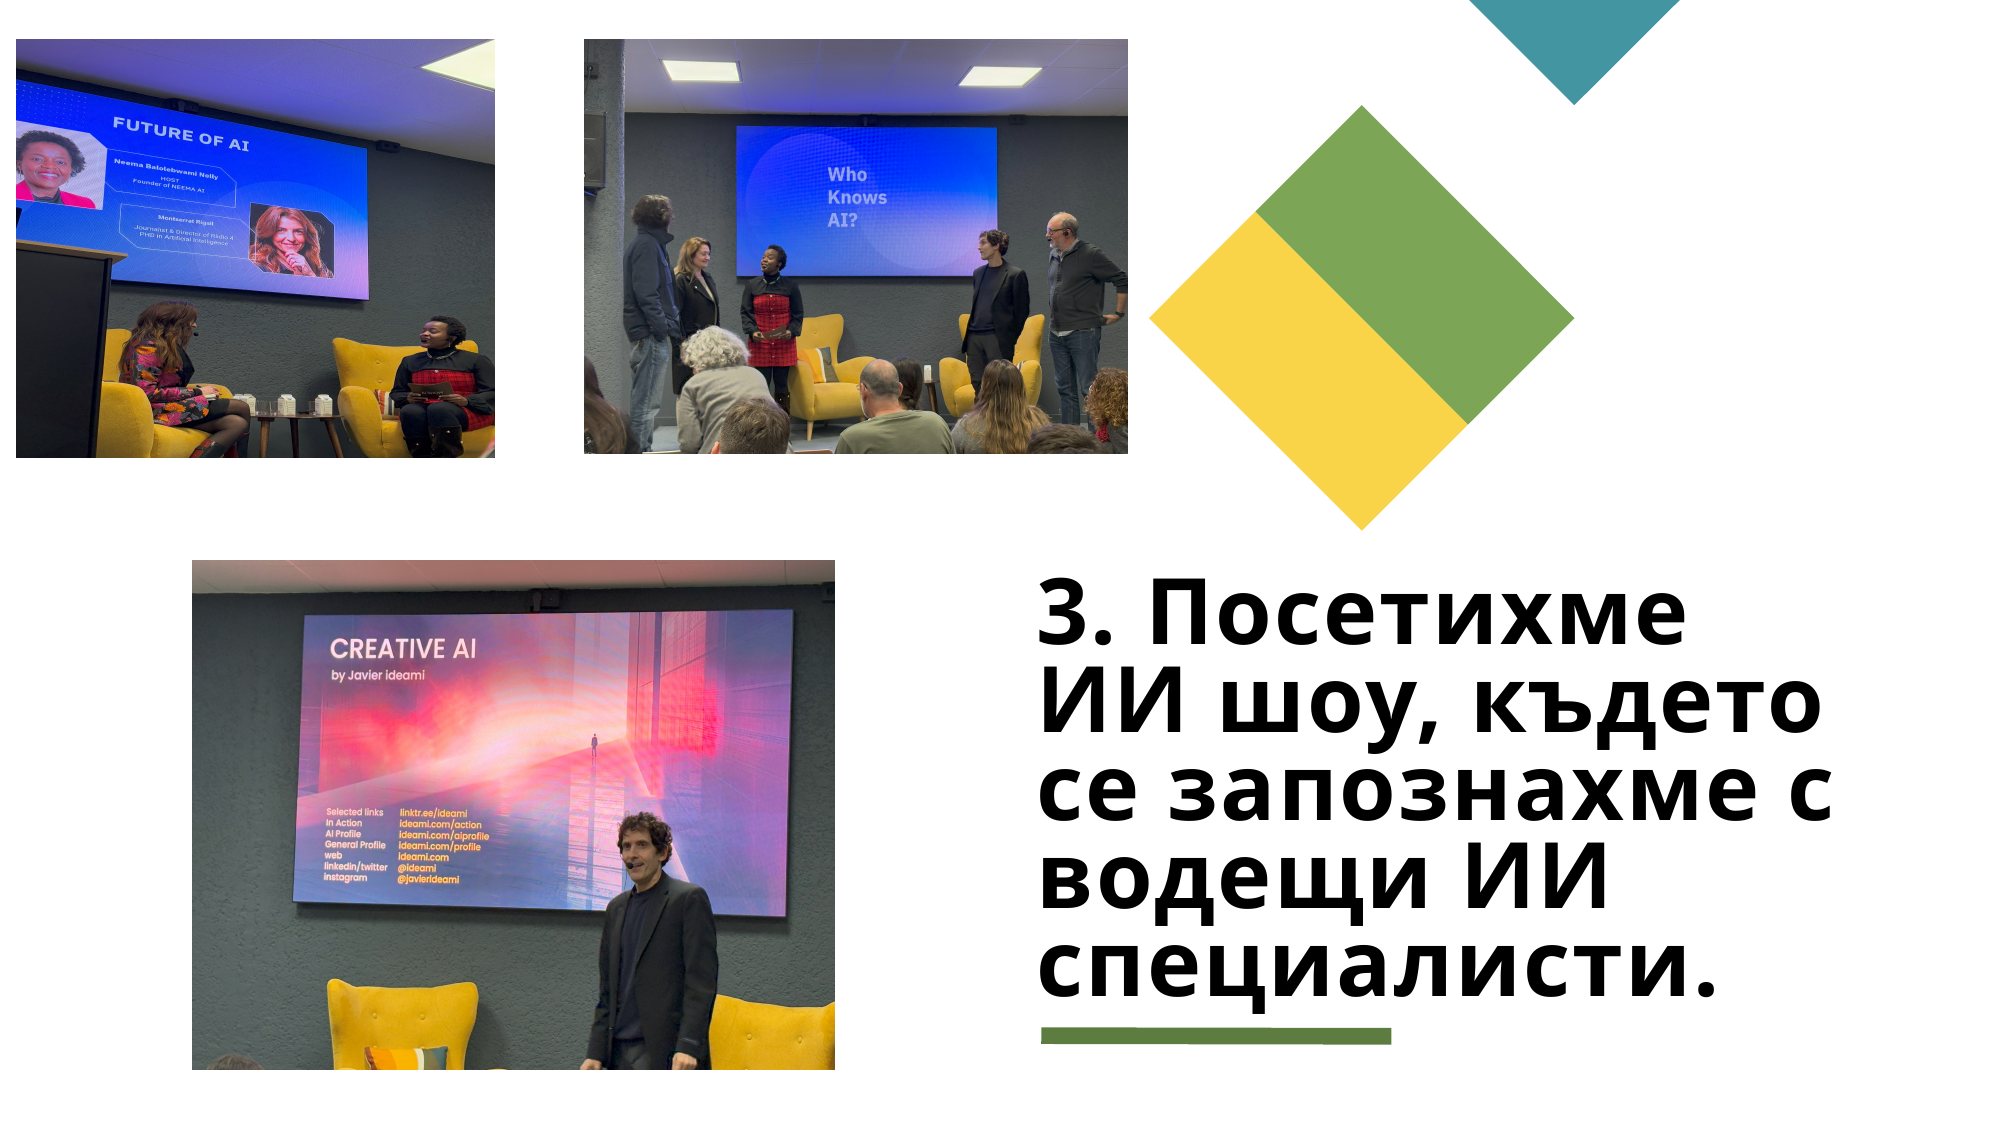

# 3. Посетихме ИИ шоу, където се запознахме с водещи ИИ специалисти.